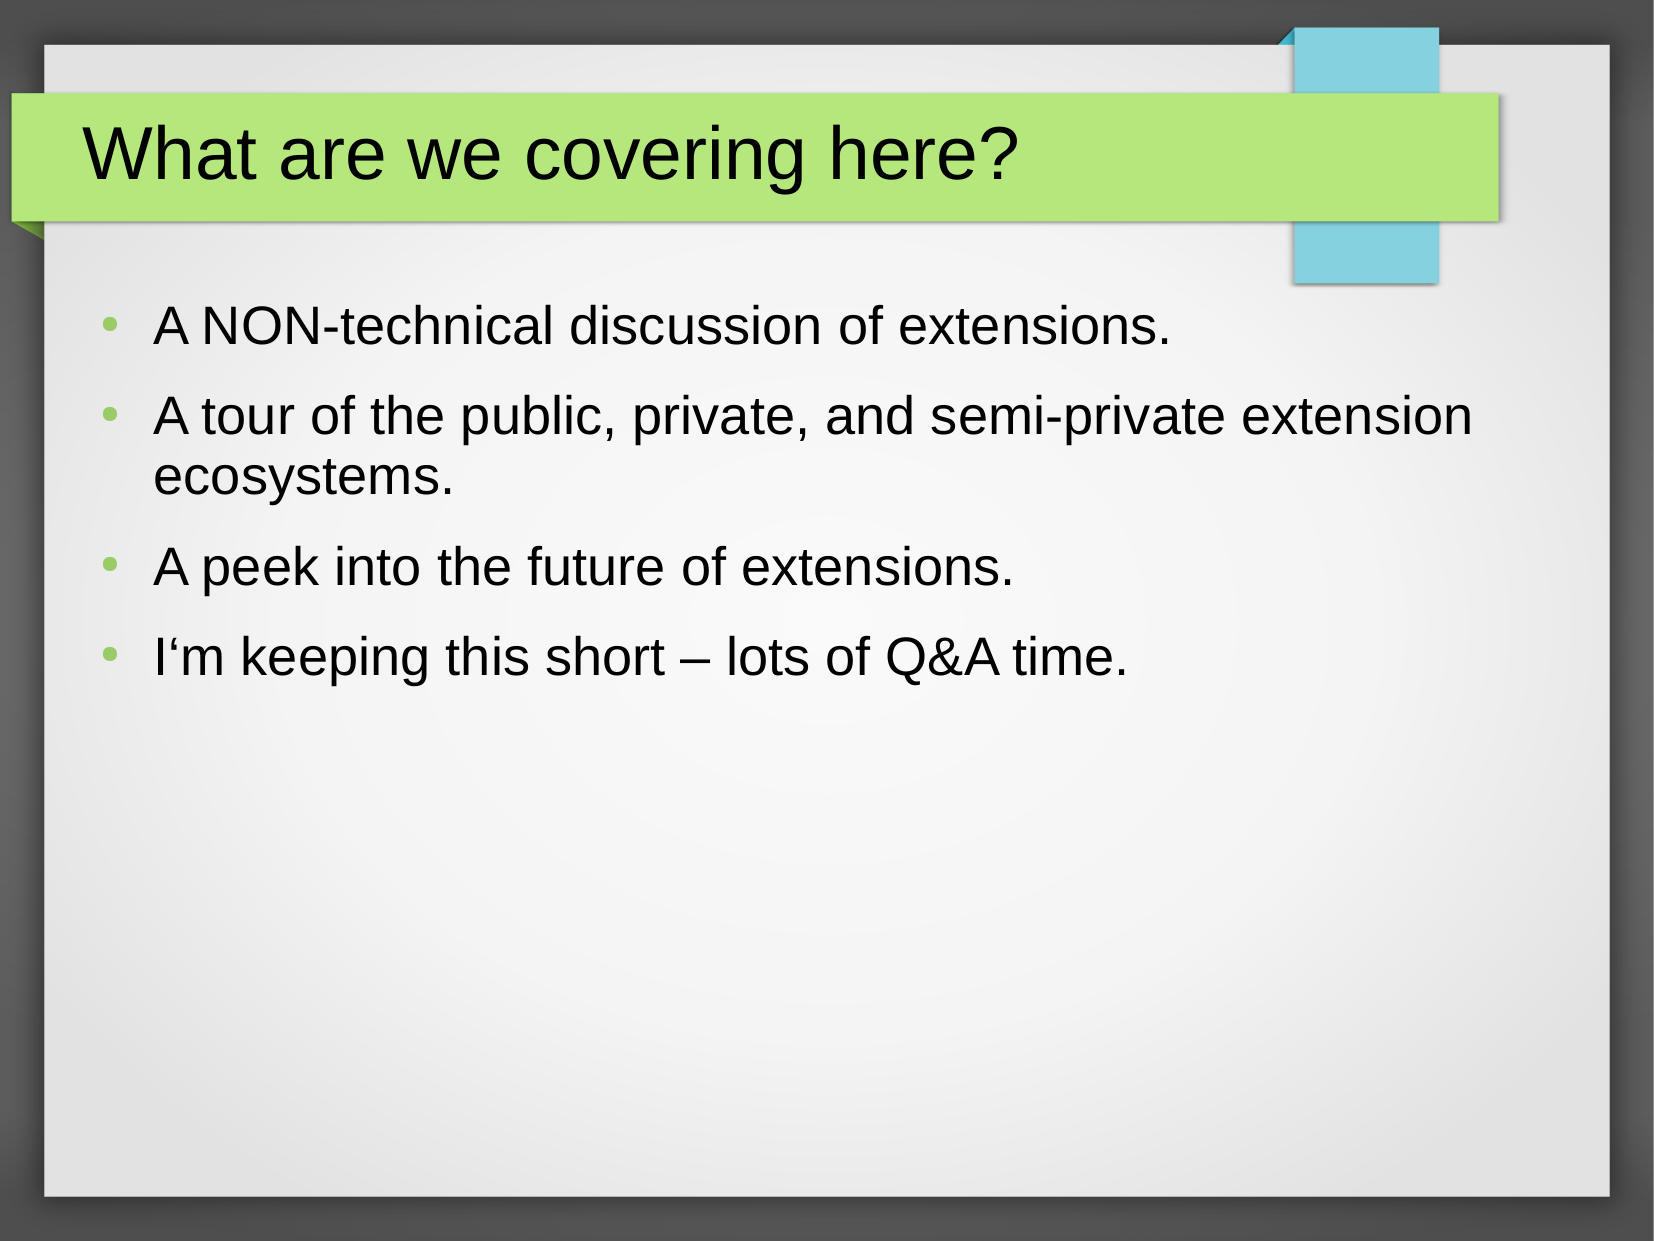

# What are we covering here?
A NON-technical discussion of extensions.
A tour of the public, private, and semi-private extension ecosystems.
A peek into the future of extensions.
I‘m keeping this short – lots of Q&A time.